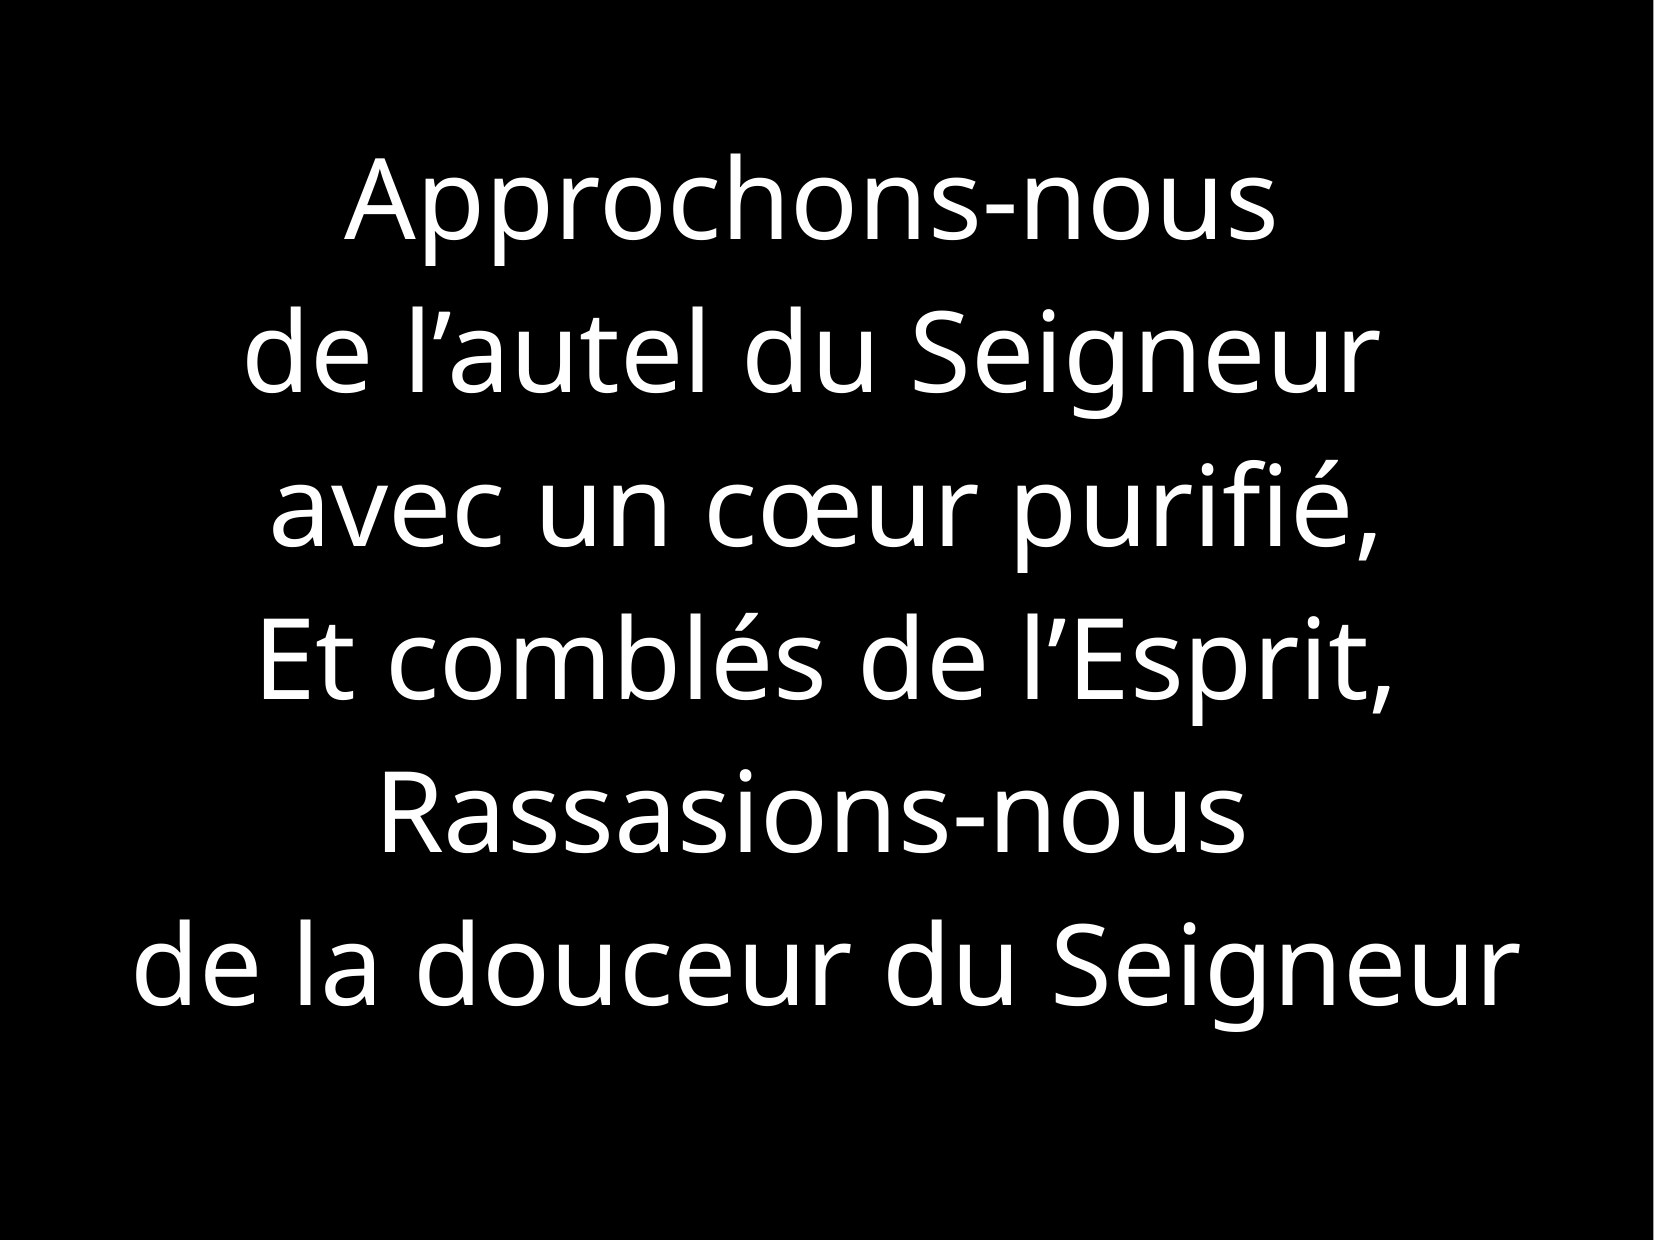

# Approchons-nous
de l’autel du Seigneur
avec un cœur purifié,
Et comblés de l’Esprit,
Rassasions-nous
de la douceur du Seigneur